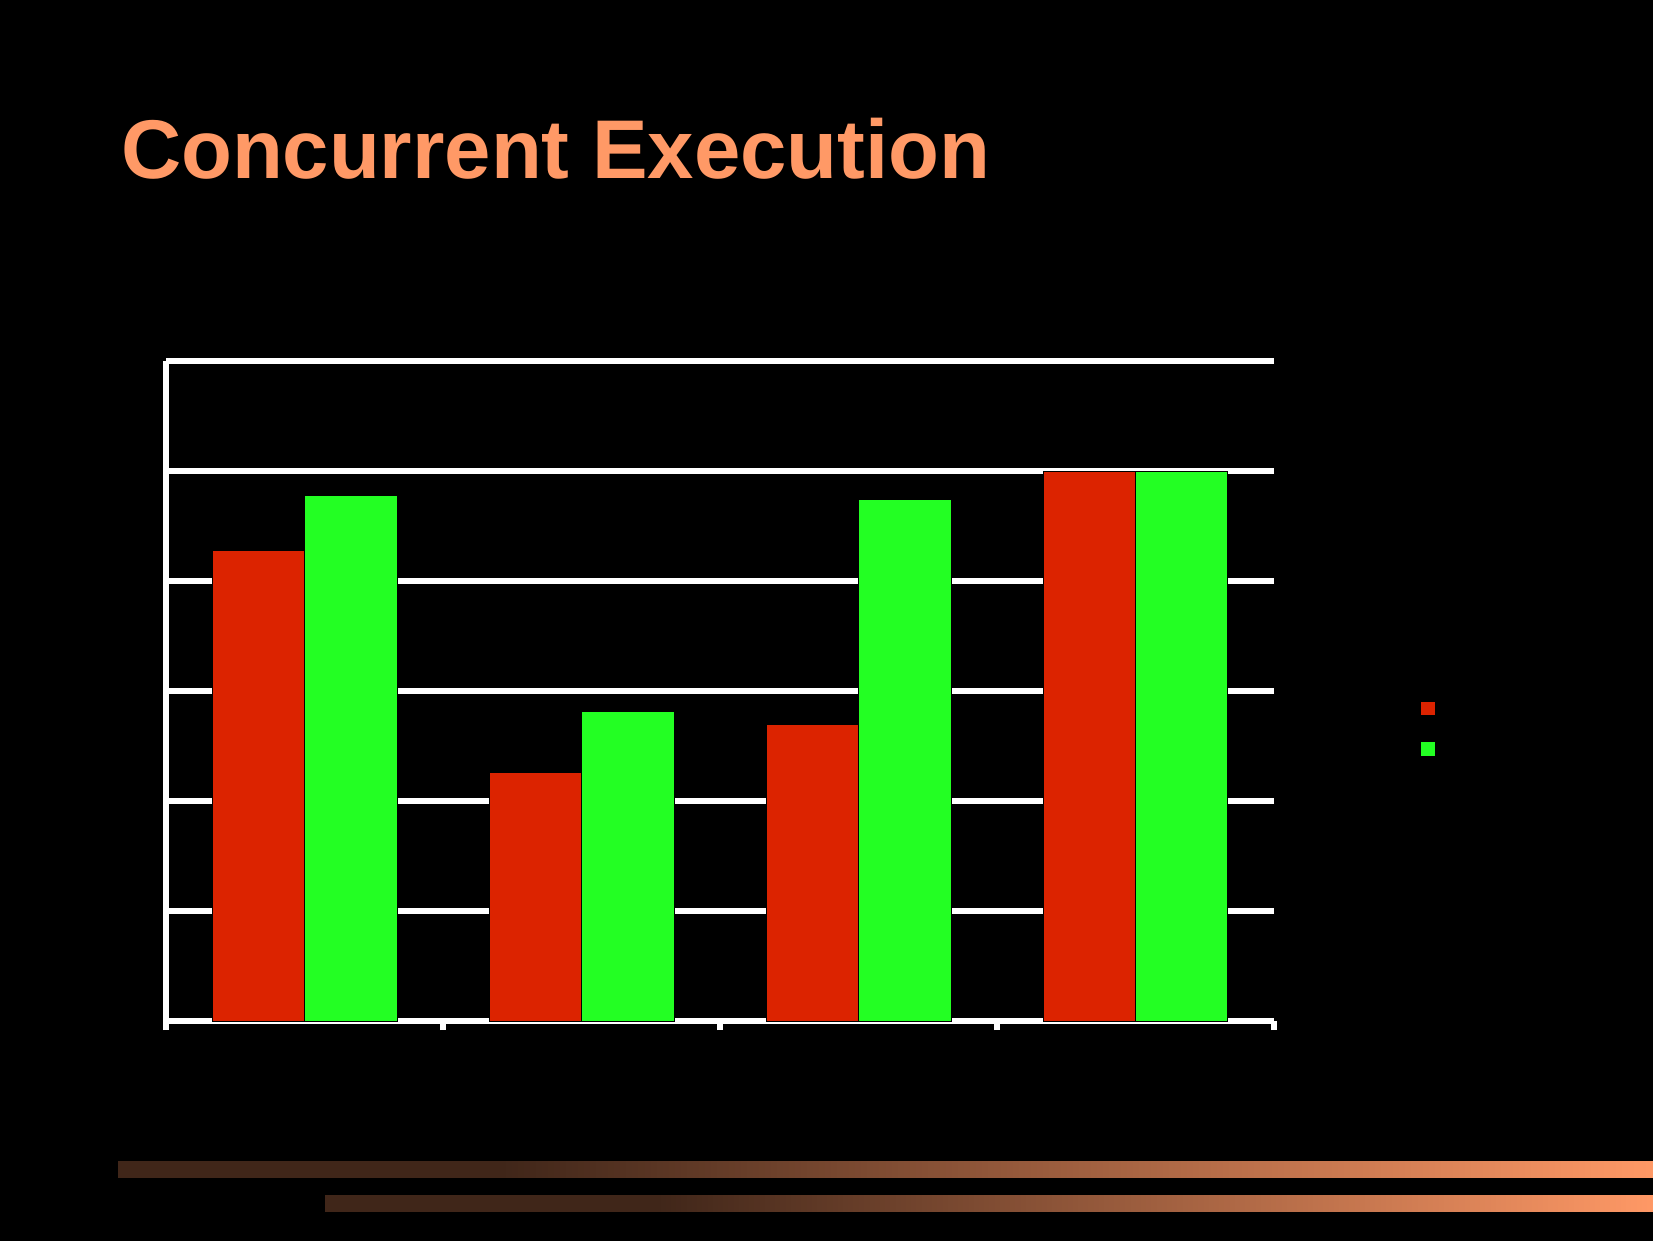

# Concurrent Execution
### Chart
| Category | VMGL | Native |
|---|---|---|
| Quake 3 | 0.856411 | 0.955308 |
| Enemy | 0.451296 | 0.562671 |
| Unreal | 0.539822 | 0.94821 |
| Mplayer | 1.0 | 1.0 |